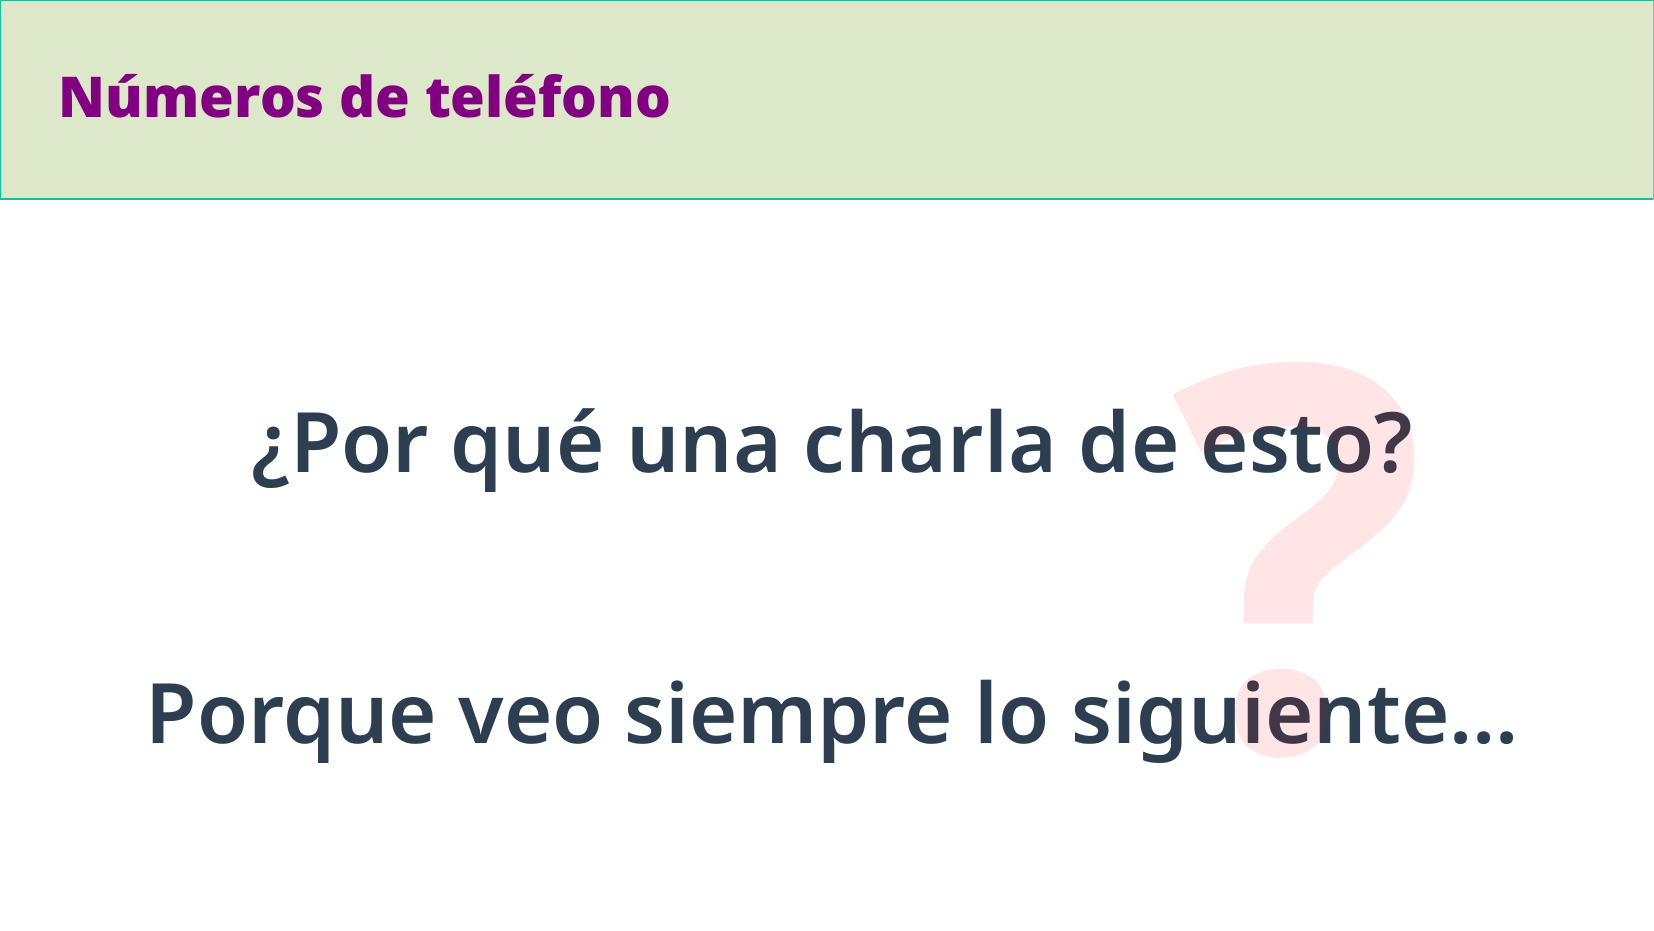

# Números de teléfono
?
¿Por qué una charla de esto?
Porque veo siempre lo siguiente...